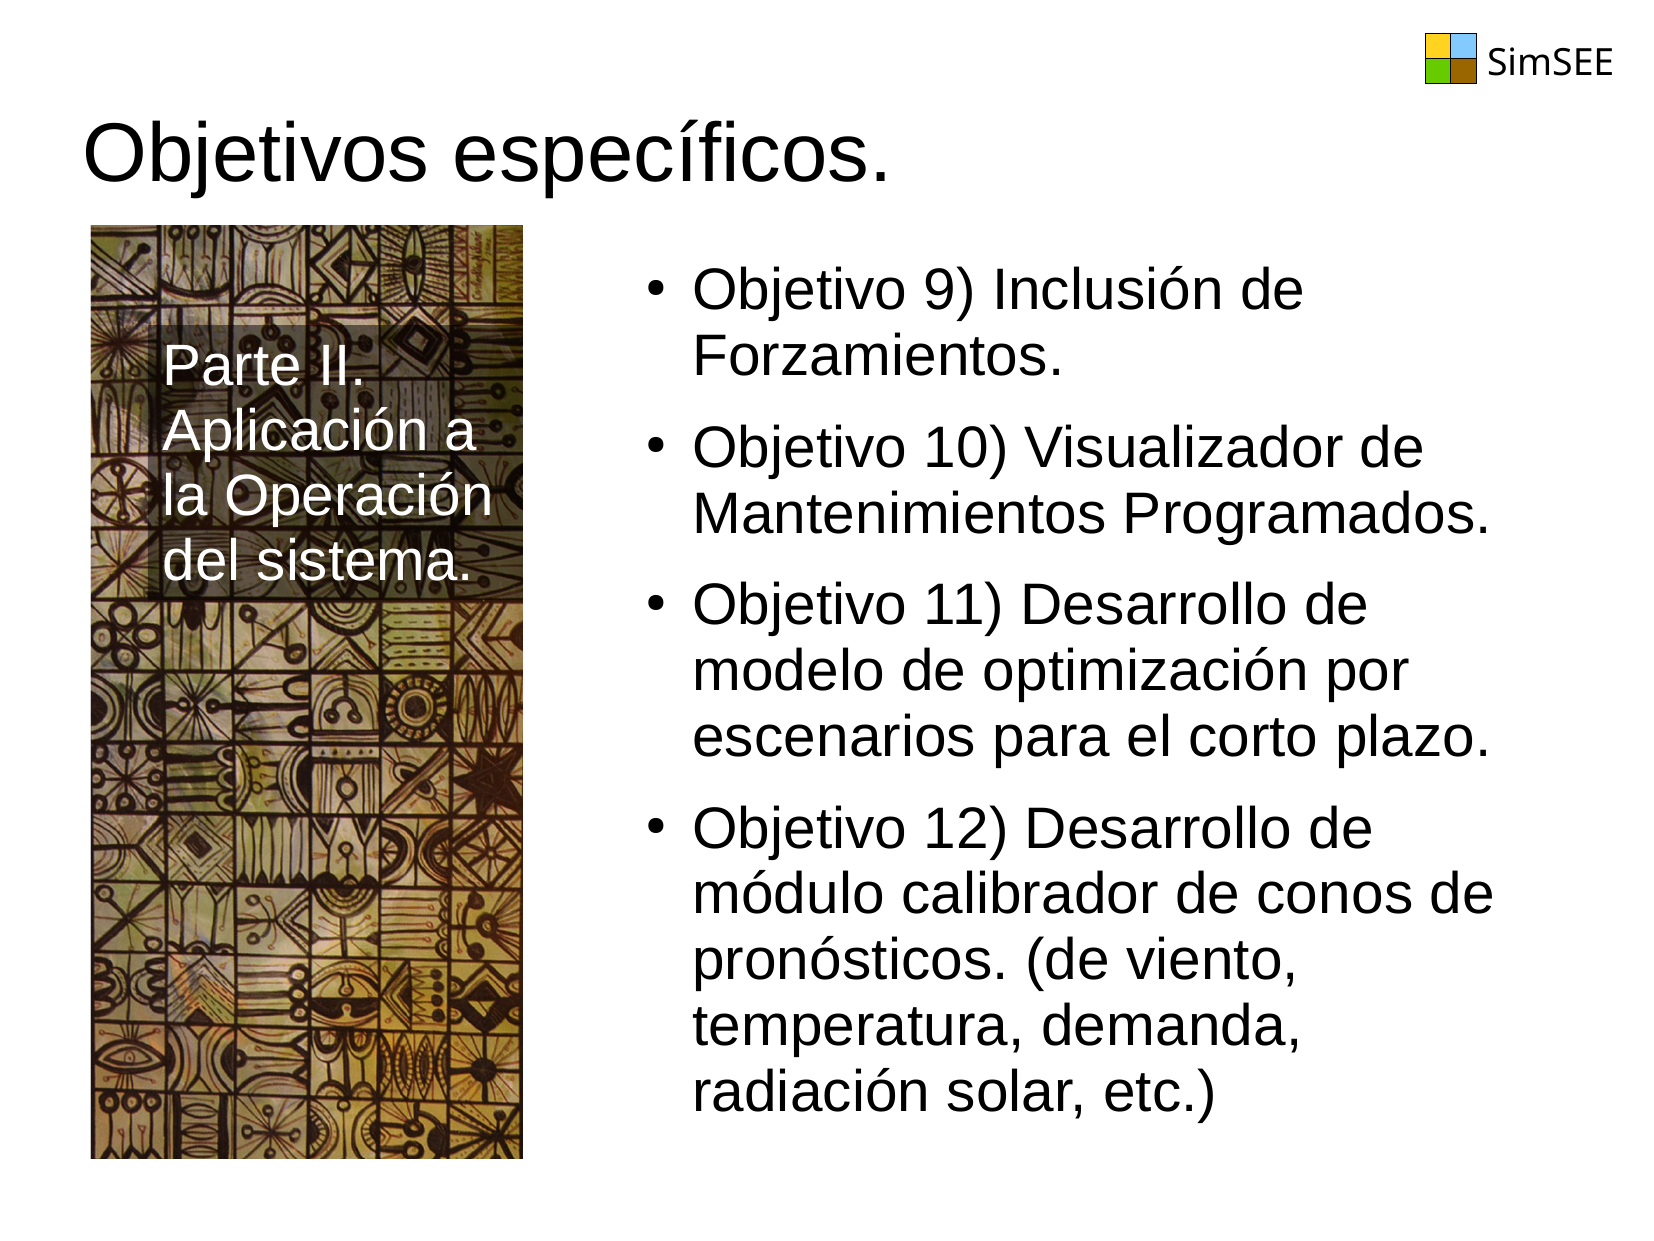

# Objetivos específicos.
Objetivo 9) Inclusión de Forzamientos.
Objetivo 10) Visualizador de Mantenimientos Programados.
Objetivo 11) Desarrollo de modelo de optimización por escenarios para el corto plazo.
Objetivo 12) Desarrollo de módulo calibrador de conos de pronósticos. (de viento, temperatura, demanda, radiación solar, etc.)
Parte II. Aplicación a la Operación del sistema.